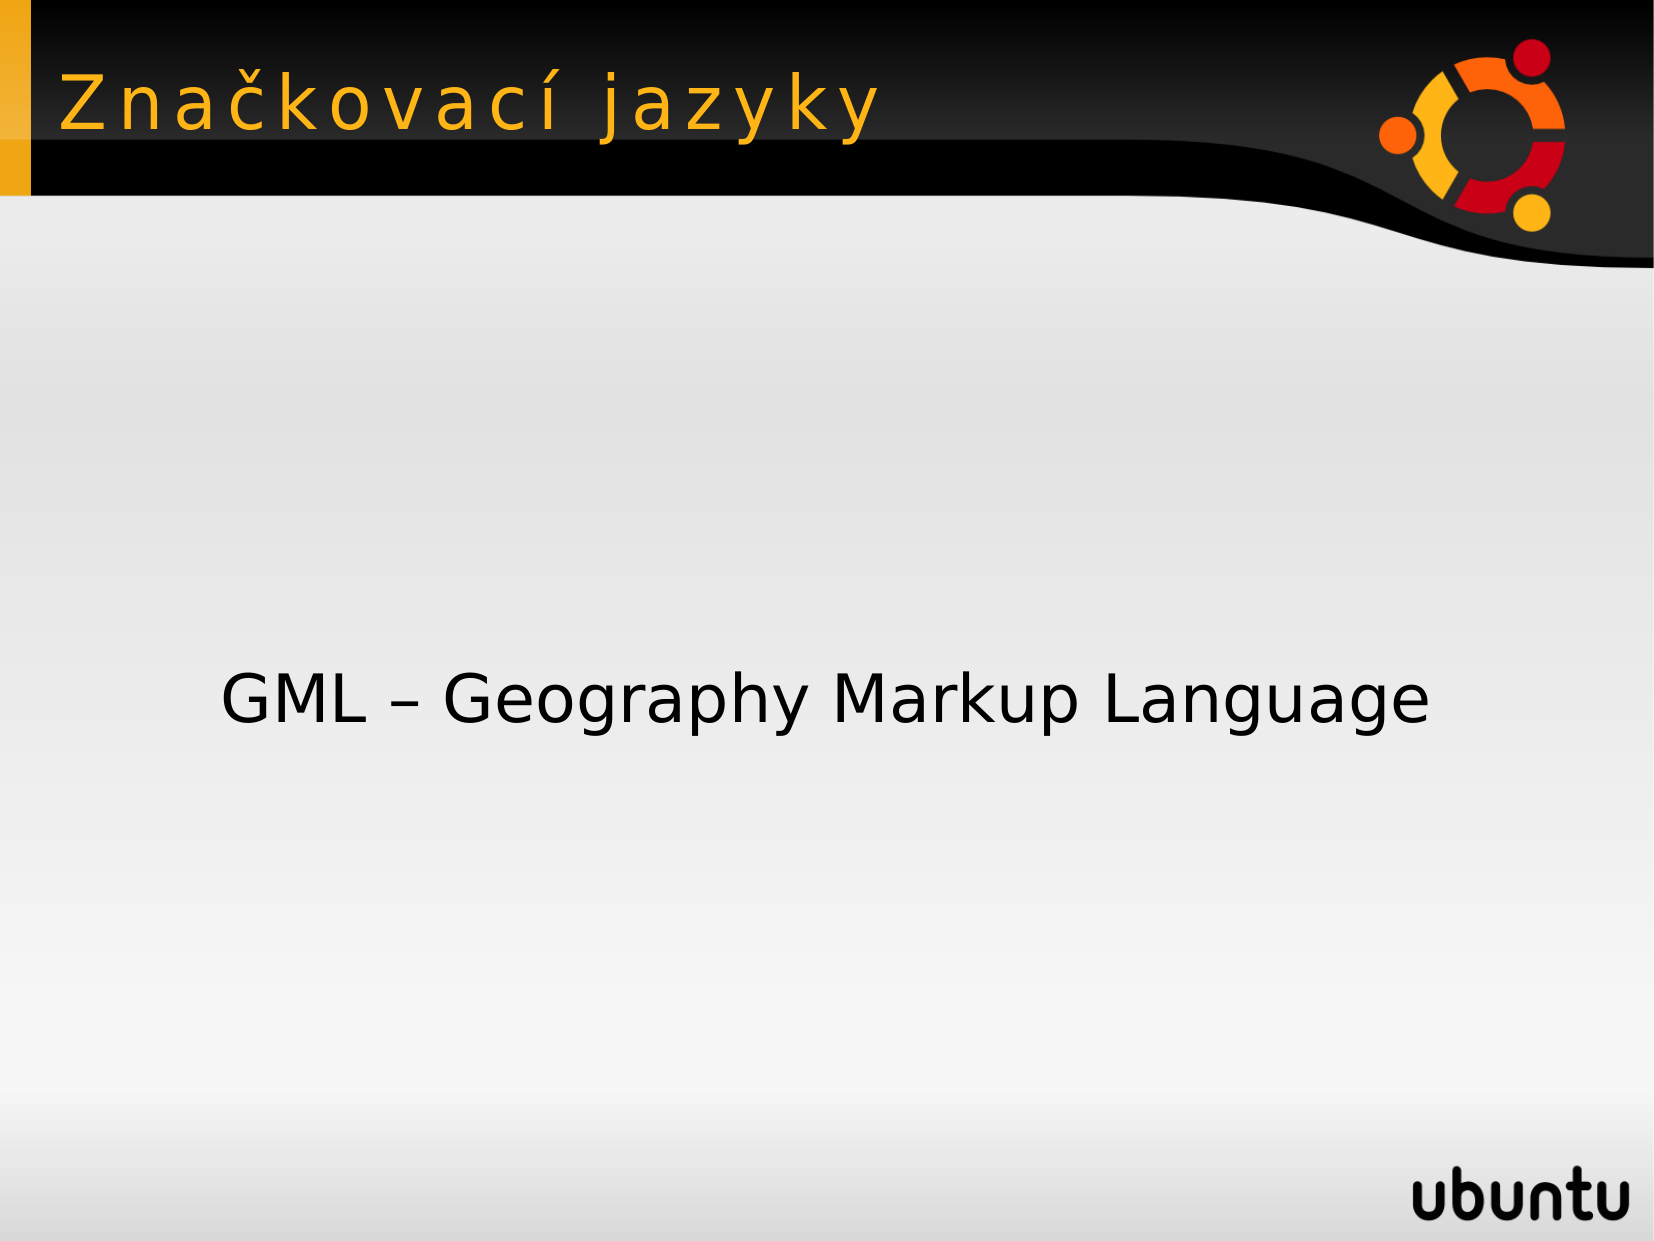

# Značkovací jazyky
GML – Geography Markup Language